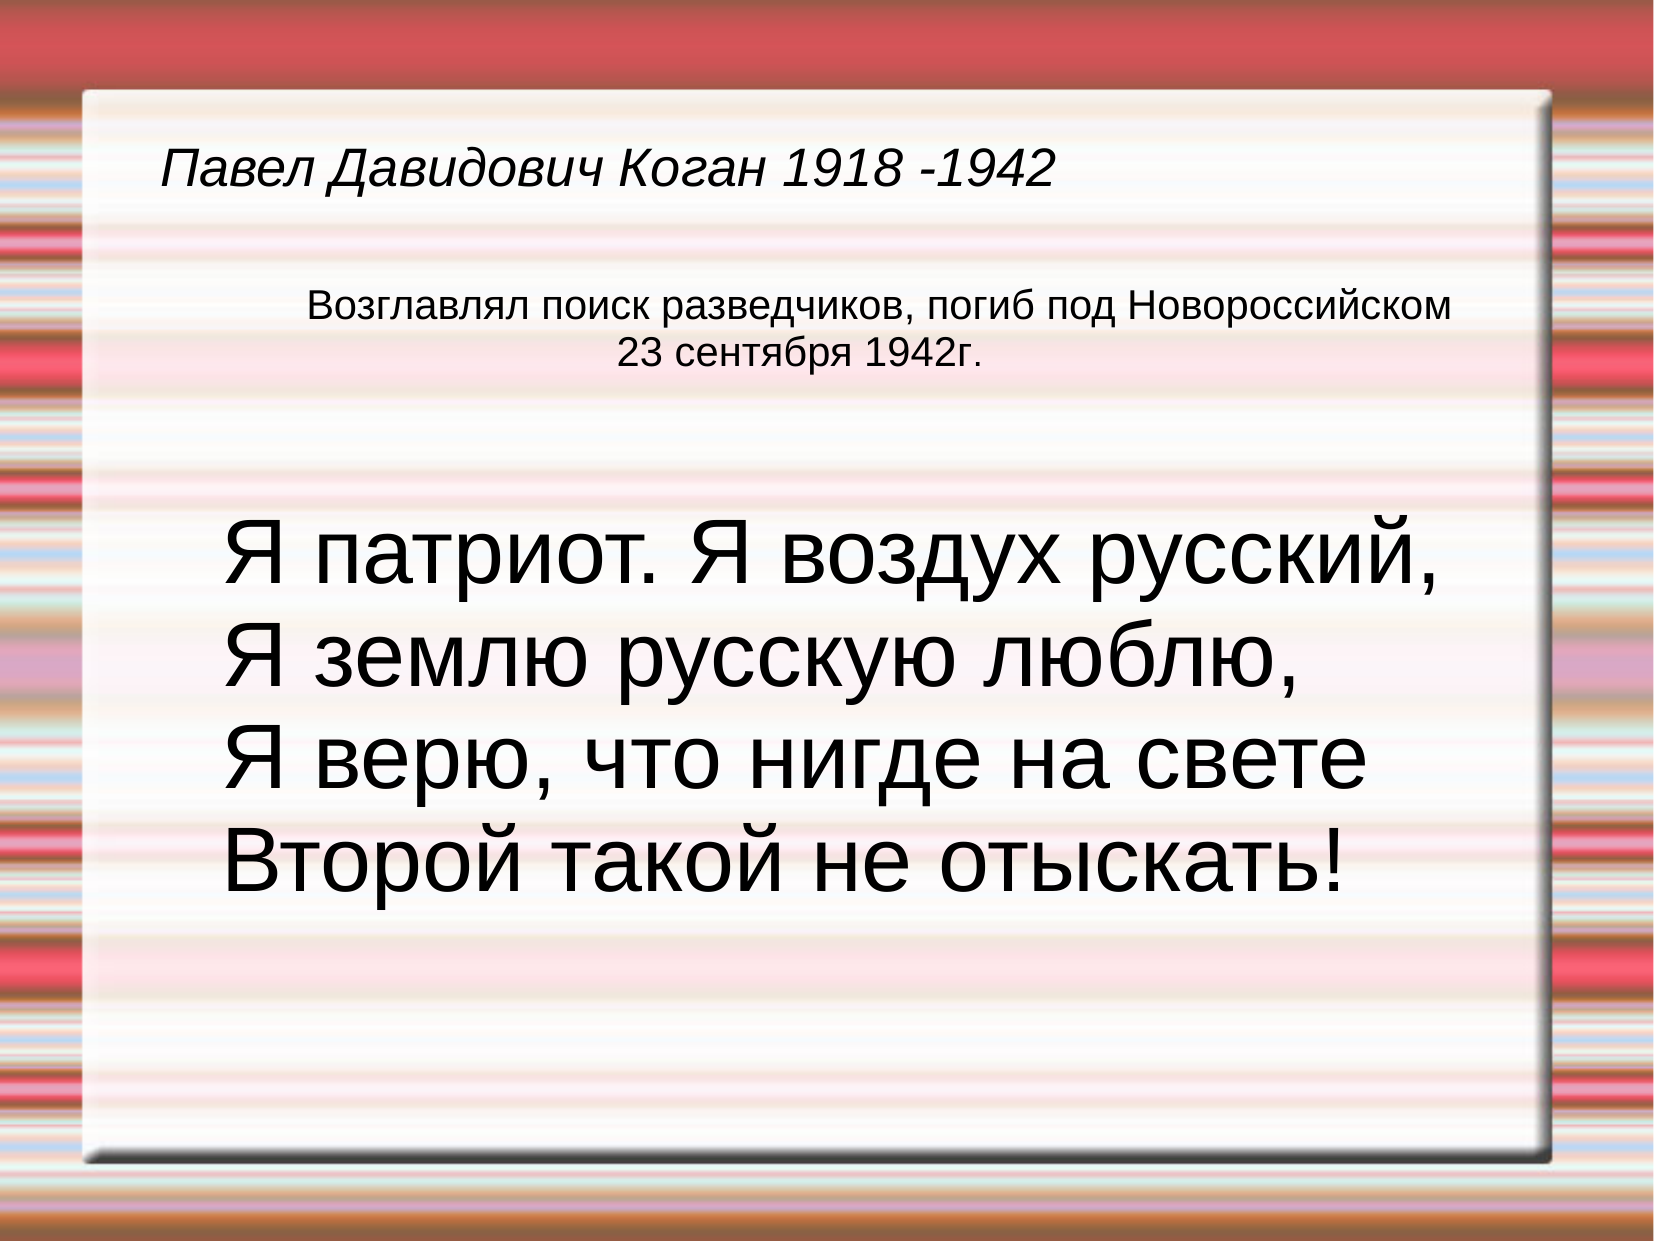

#
 Павел Давидович Коган 1918 -1942
 Возглавлял поиск разведчиков, погиб под Новороссийском 23 сентября 1942г.
 Я патриот. Я воздух русский,
 Я землю русскую люблю,
 Я верю, что нигде на свете
 Второй такой не отыскать!